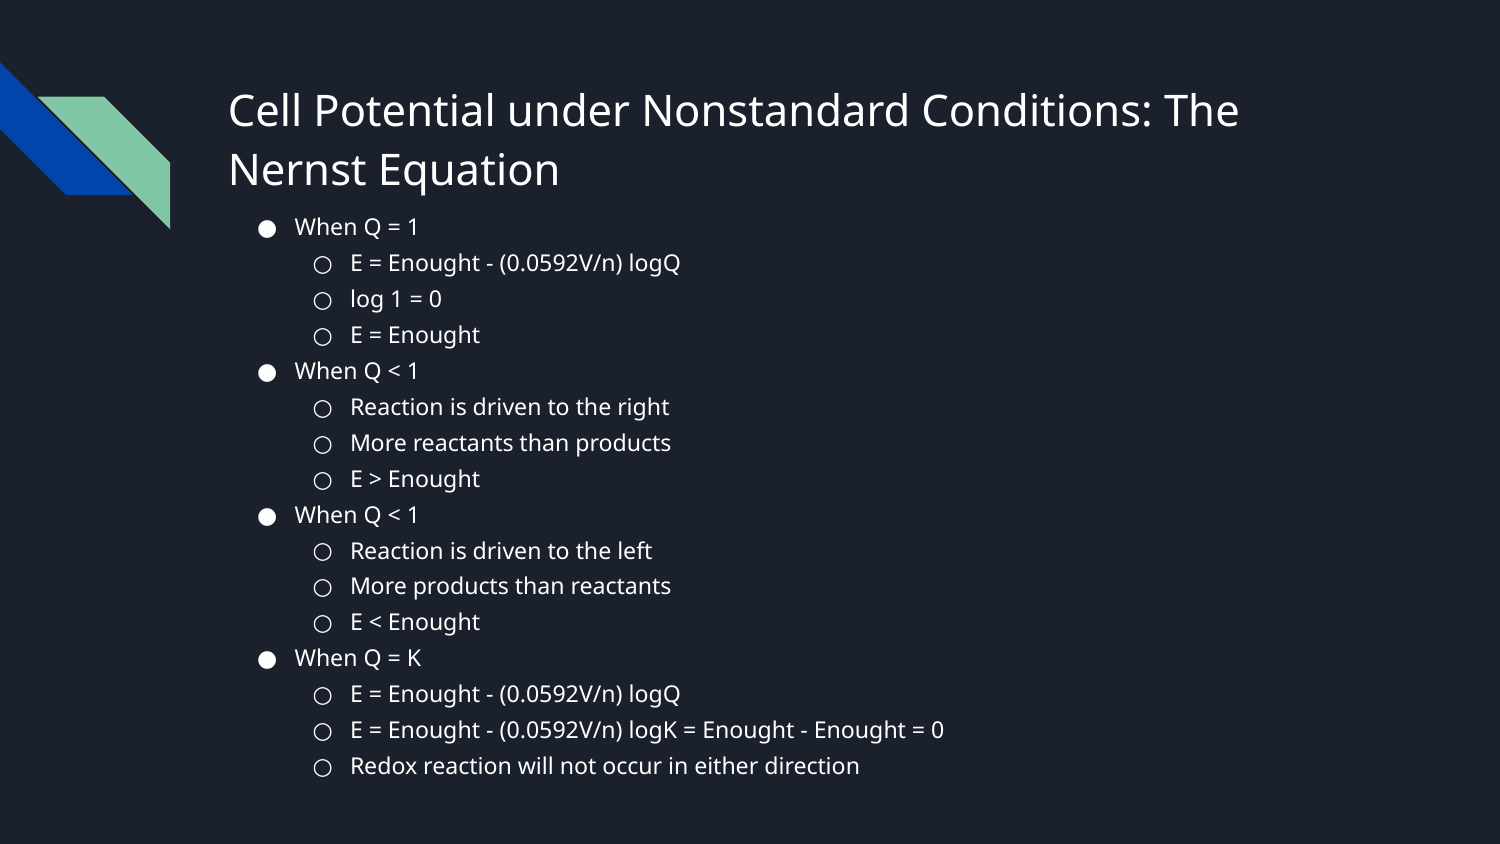

# Cell Potential under Nonstandard Conditions: The Nernst Equation
When Q = 1
E = Enought - (0.0592V/n) logQ
log 1 = 0
E = Enought
When Q < 1
Reaction is driven to the right
More reactants than products
E > Enought
When Q < 1
Reaction is driven to the left
More products than reactants
E < Enought
When Q = K
E = Enought - (0.0592V/n) logQ
E = Enought - (0.0592V/n) logK = Enought - Enought = 0
Redox reaction will not occur in either direction